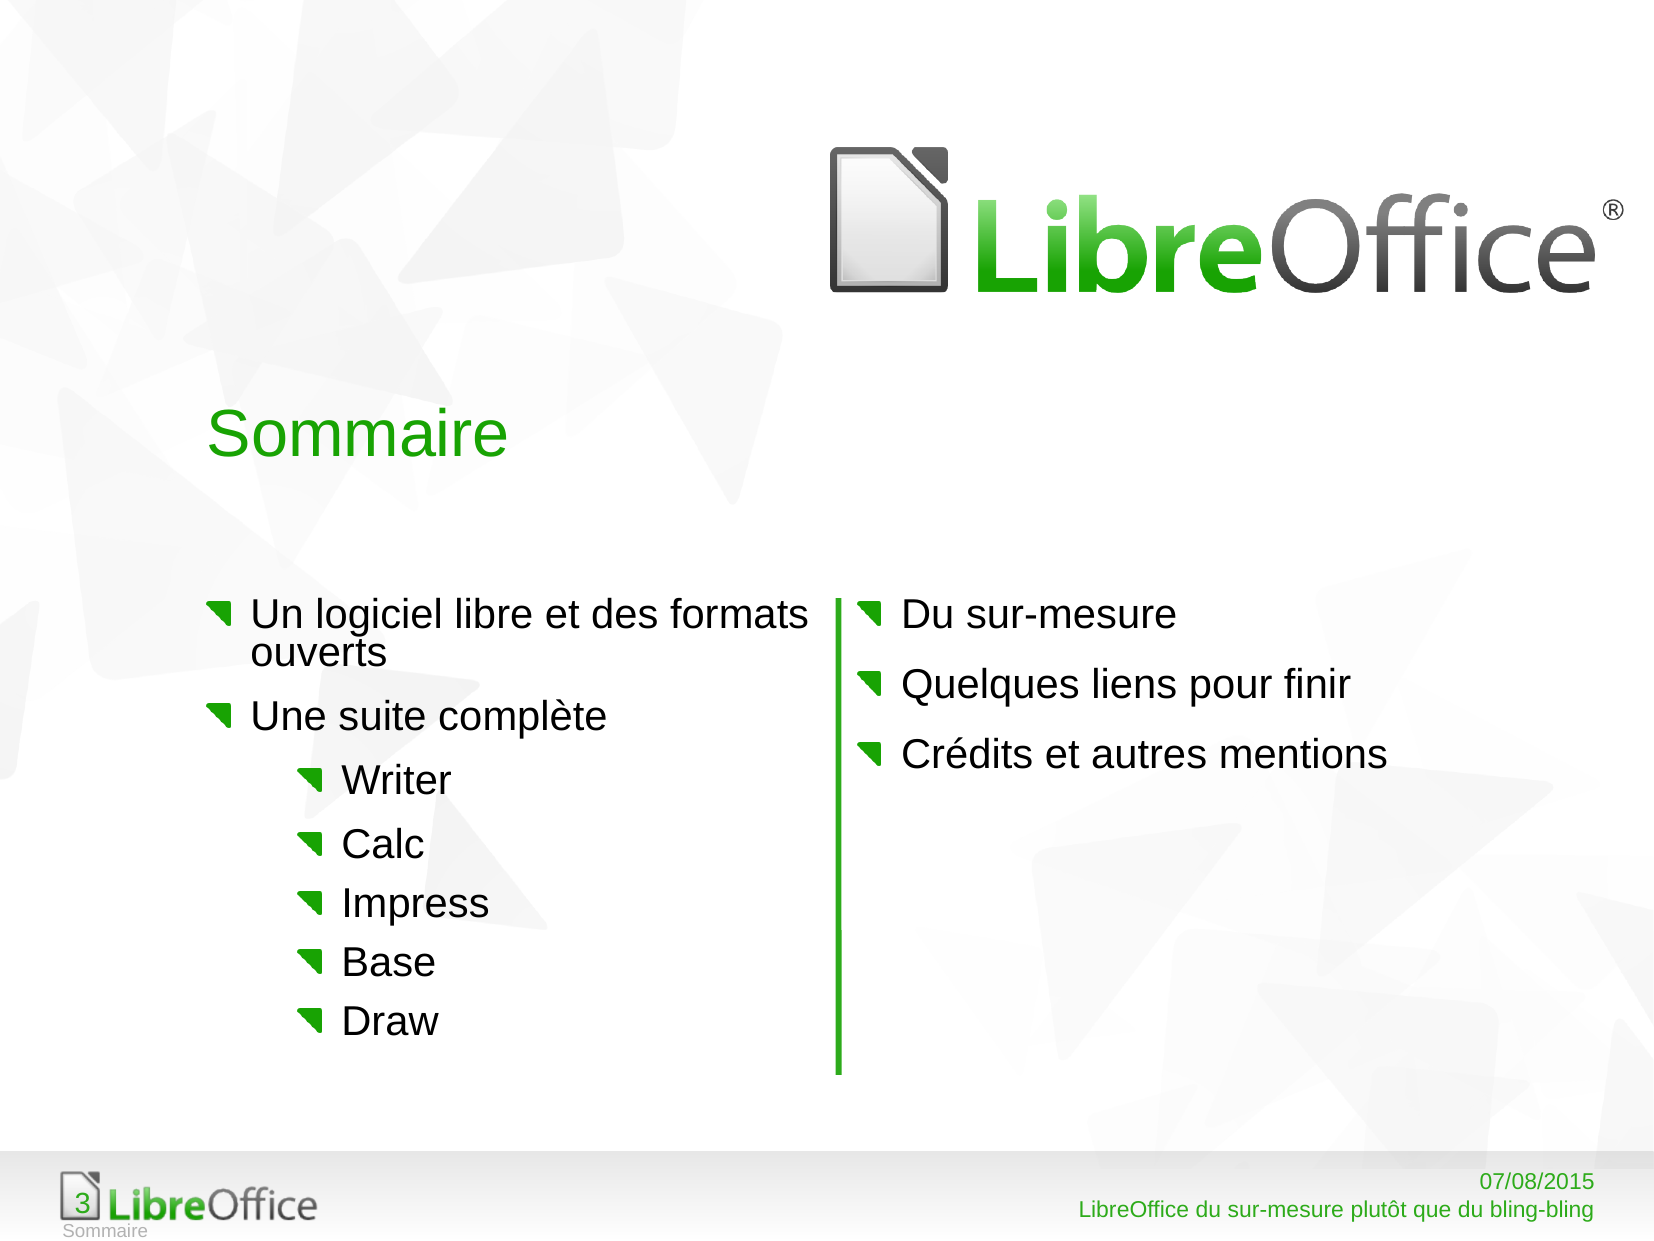

# Sommaire
Un logiciel libre et des formats ouverts
Une suite complète
Writer
Calc
Impress
Base
Draw
Du sur-mesure
Quelques liens pour finir
Crédits et autres mentions
07/08/2015
3
LibreOffice du sur-mesure plutôt que du bling-bling